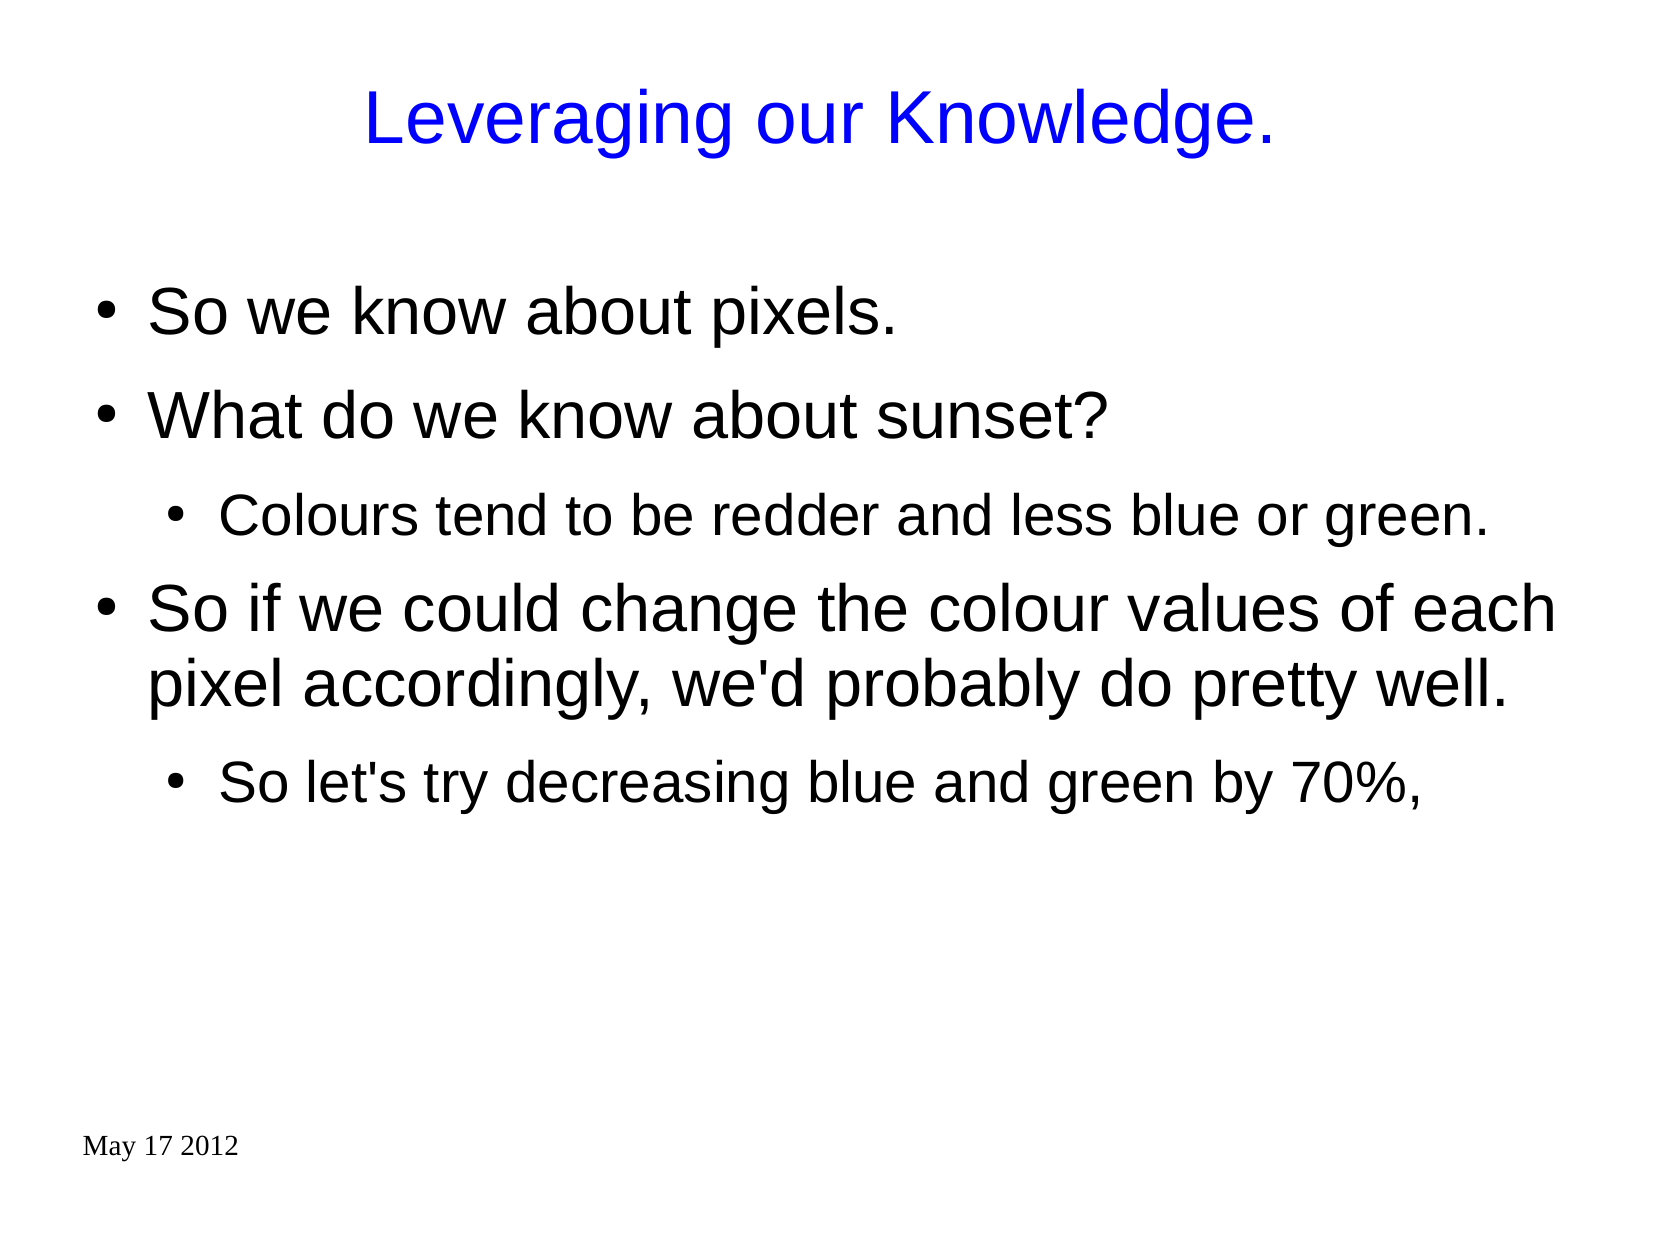

# Leveraging our Knowledge.
So we know about pixels.
What do we know about sunset?
Colours tend to be redder and less blue or green.
So if we could change the colour values of each pixel accordingly, we'd probably do pretty well.
So let's try decreasing blue and green by 70%,
May 17 2012